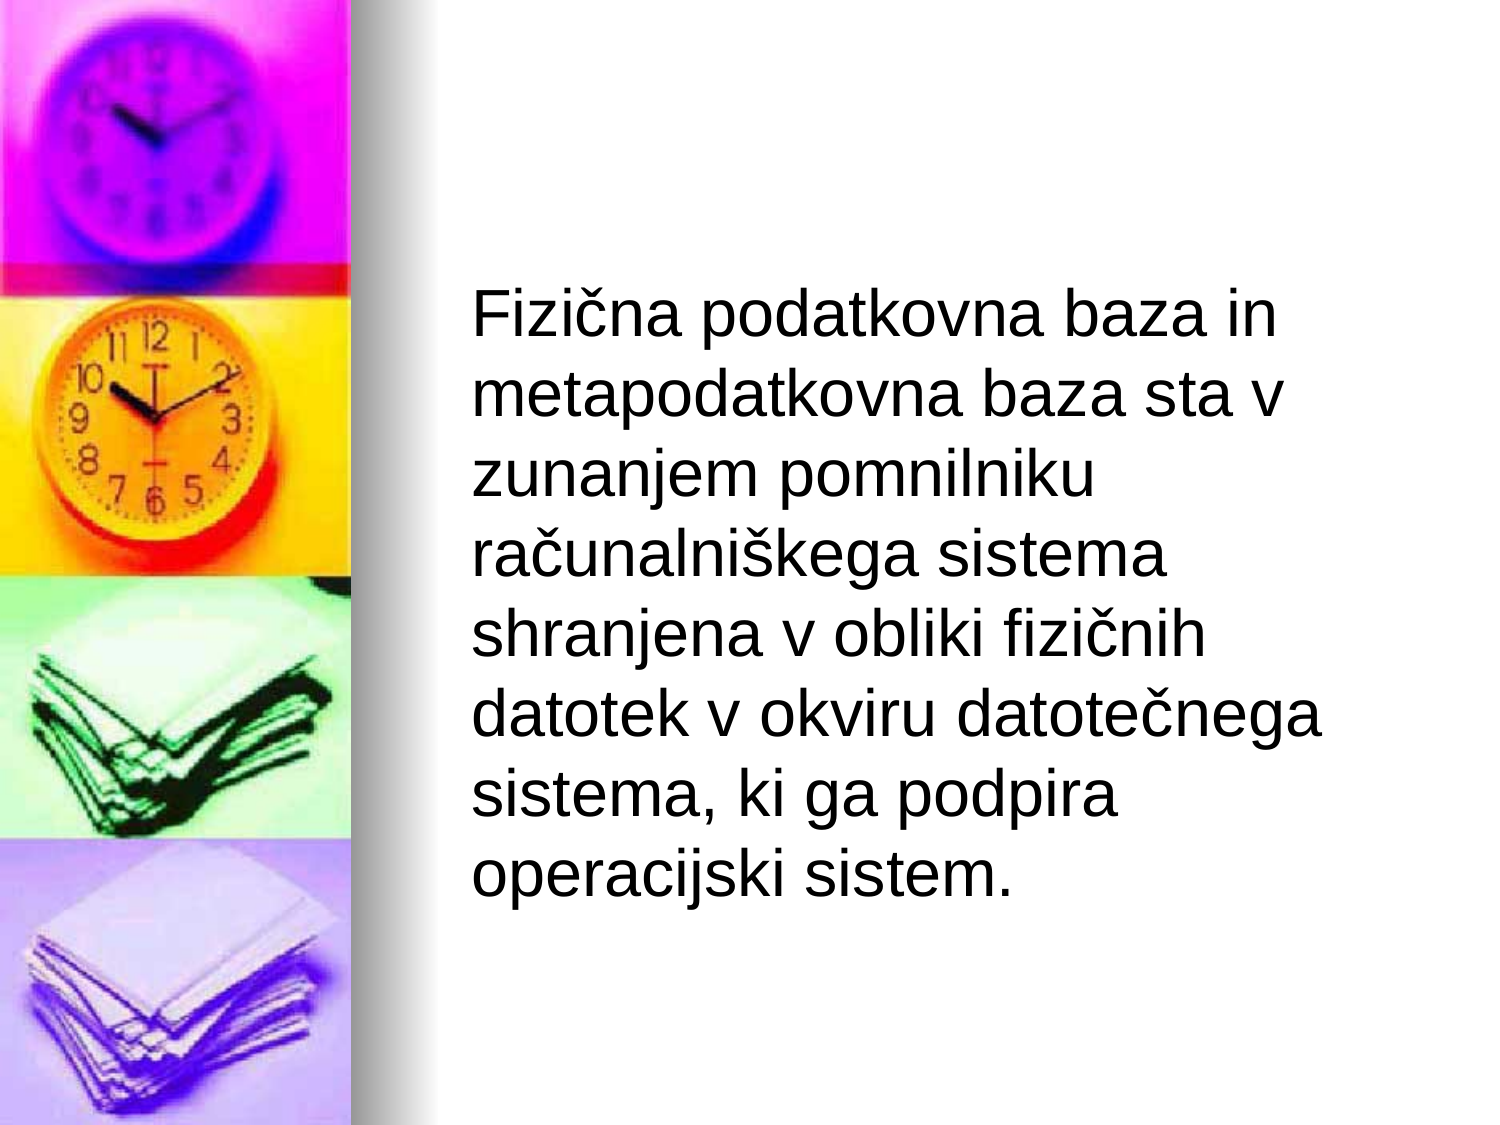

#
	Fizična podatkovna baza in metapodatkovna baza sta v zunanjem pomnilniku računalniškega sistema shranjena v obliki fizičnih datotek v okviru datotečnega sistema, ki ga podpira operacijski sistem.